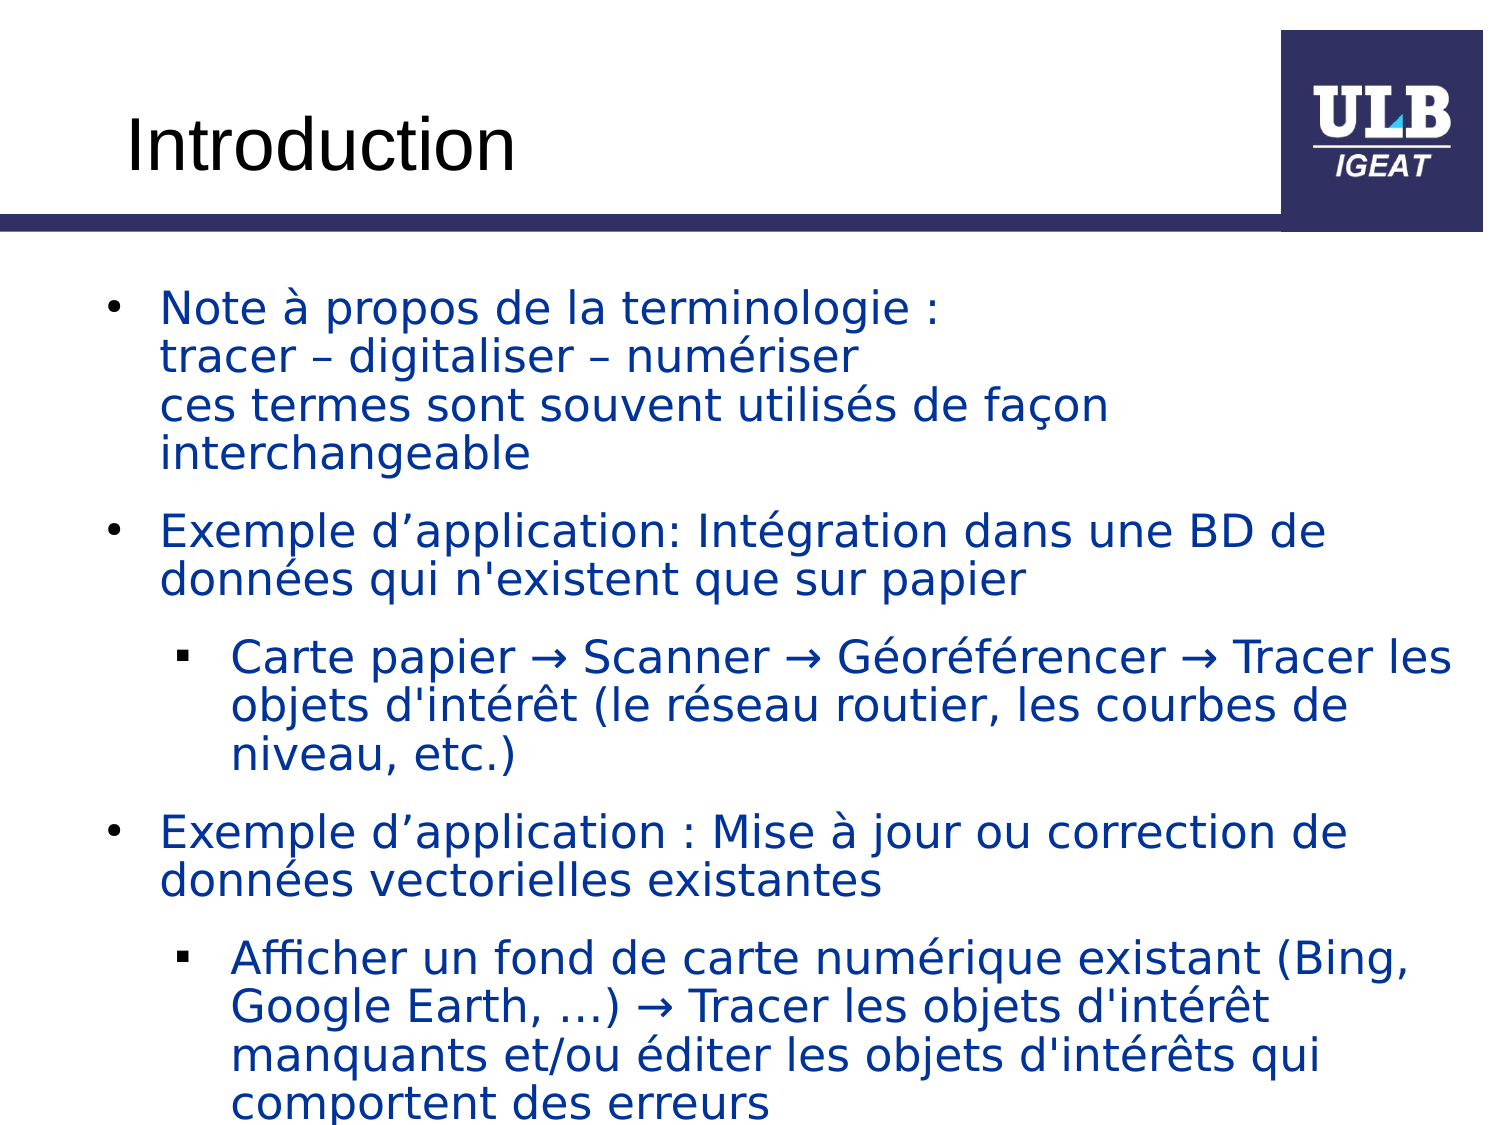

# Introduction
Note à propos de la terminologie :
tracer – digitaliser – numériser
ces termes sont souvent utilisés de façon interchangeable
Exemple d’application: Intégration dans une BD de données qui n'existent que sur papier
Carte papier → Scanner → Géoréférencer → Tracer les objets d'intérêt (le réseau routier, les courbes de niveau, etc.)
Exemple d’application : Mise à jour ou correction de données vectorielles existantes
Afficher un fond de carte numérique existant (Bing, Google Earth, …) → Tracer les objets d'intérêt manquants et/ou éditer les objets d'intérêts qui comportent des erreurs